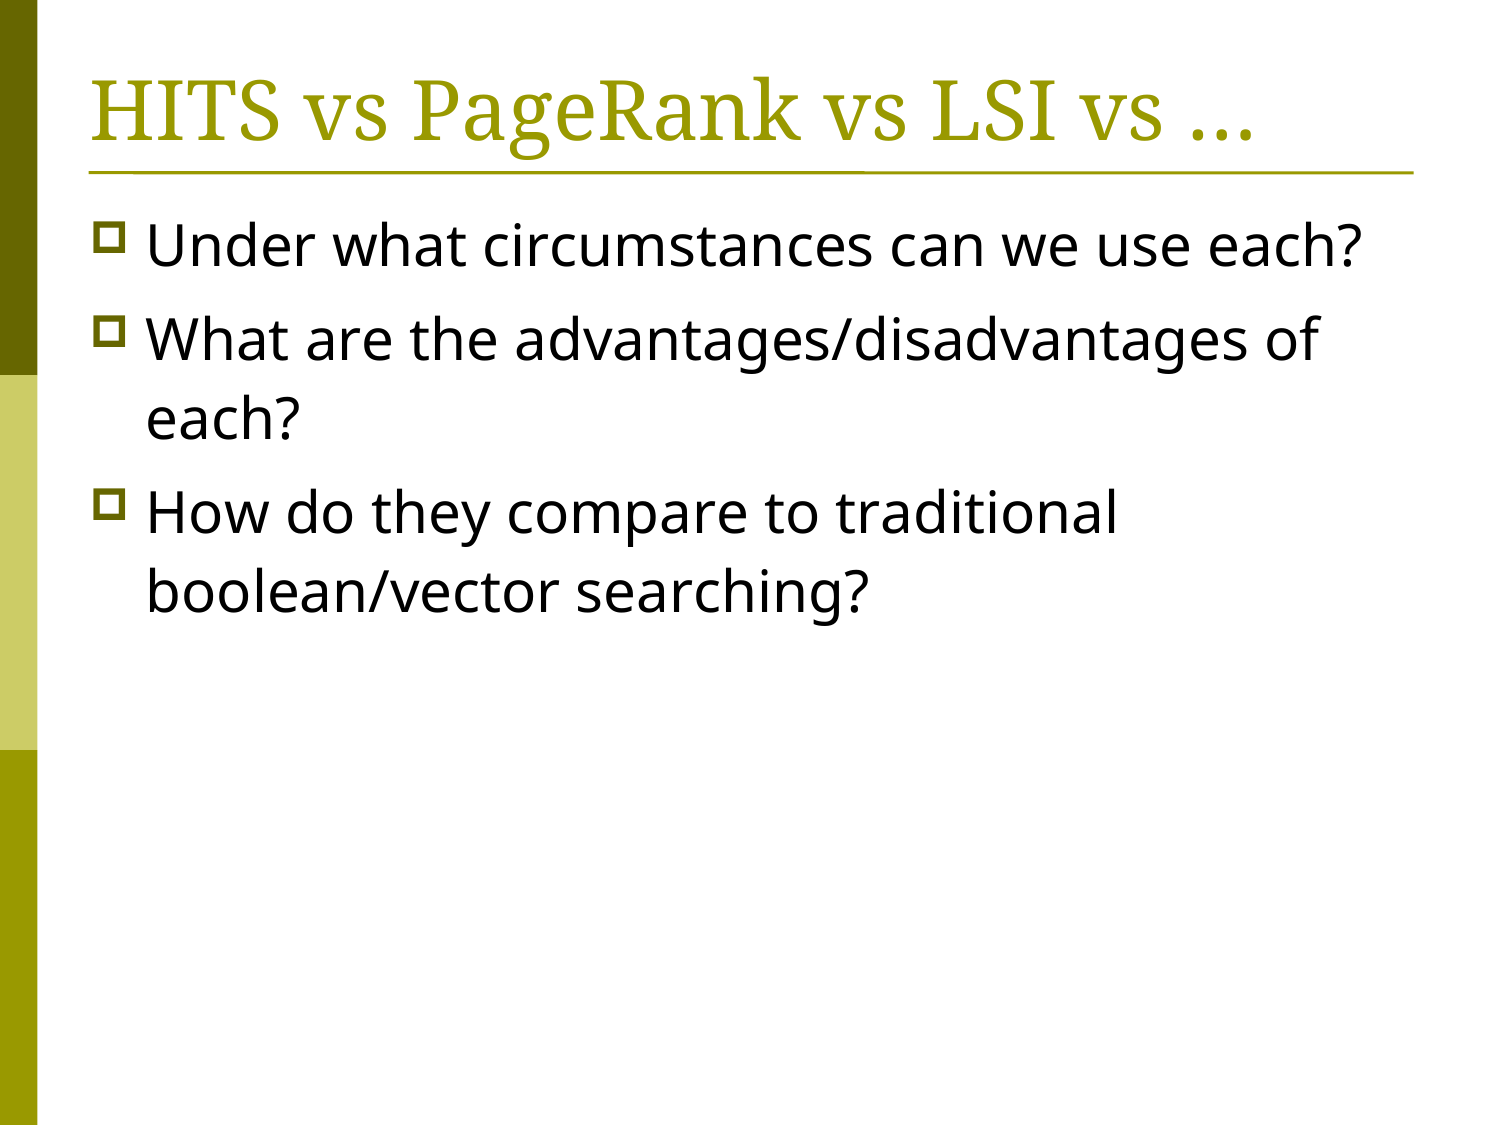

# HITS vs PageRank vs LSI vs …
Under what circumstances can we use each?
What are the advantages/disadvantages of each?
How do they compare to traditional boolean/vector searching?